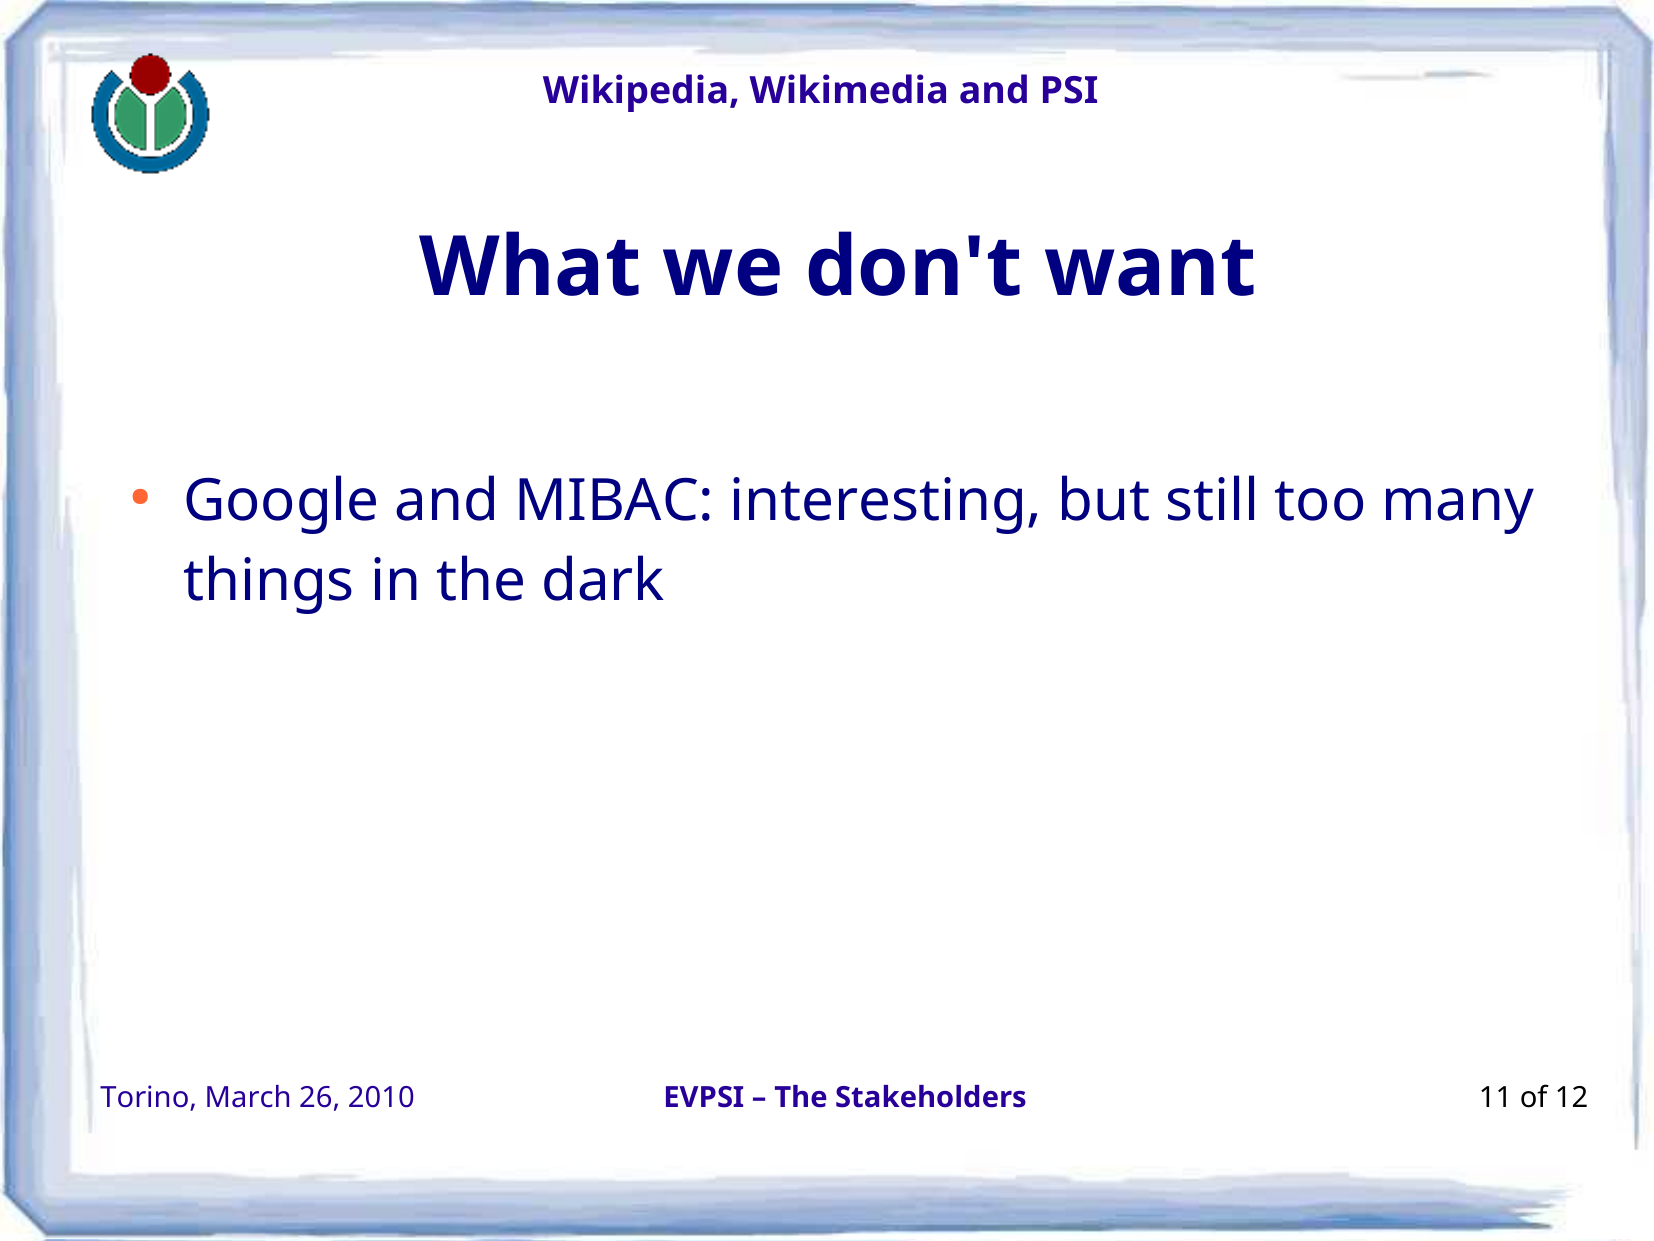

# Wikipedia, Wikimedia and PSI
What we don't want
Google and MIBAC: interesting, but still too many things in the dark
26 marzo 2010
EVPSI, Torino
11